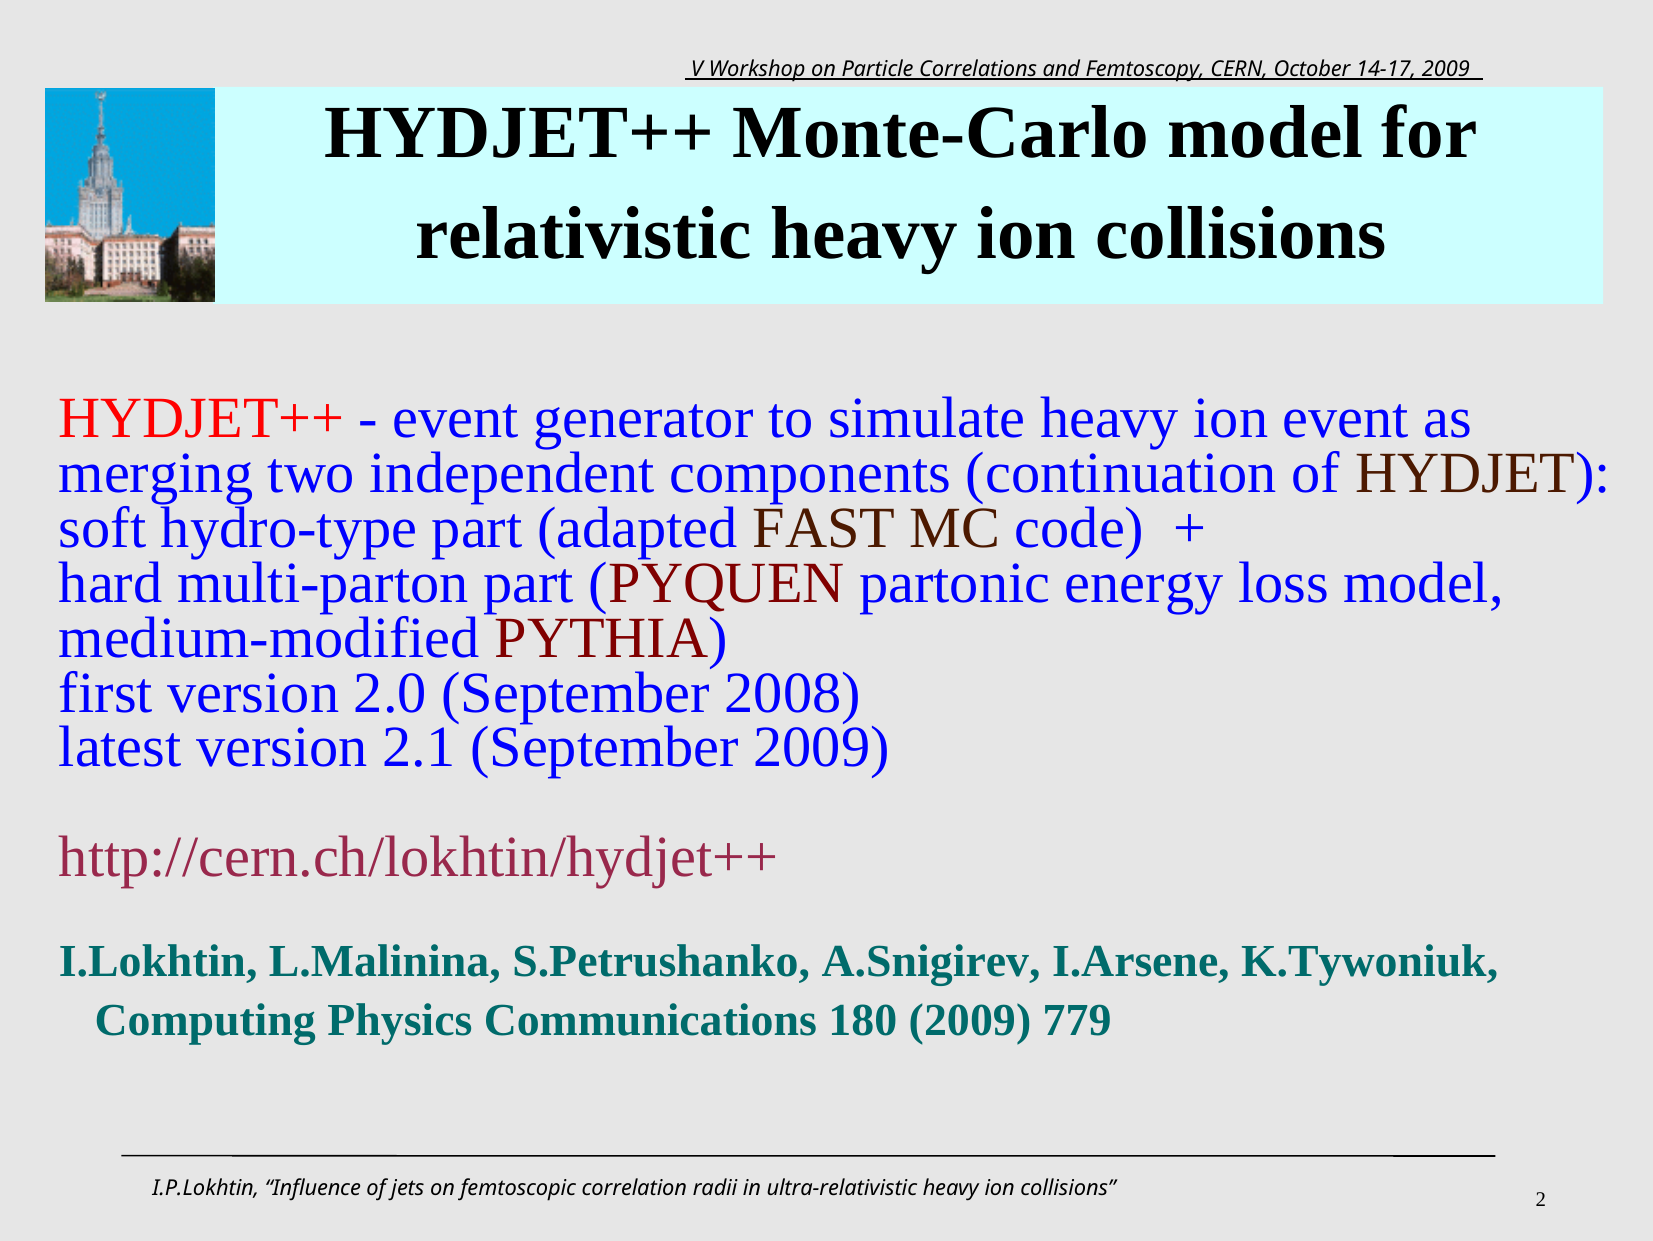

# HYDJET++ Monte-Carlo model for relativistic heavy ion collisions
HYDJET++ - event generator to simulate heavy ion event as
merging two independent components (continuation of HYDJET):
soft hydro-type part (adapted FAST MC code) +
hard multi-parton part (PYQUEN partonic energy loss model,
medium-modified PYTHIA)
first version 2.0 (September 2008)
latest version 2.1 (September 2009)
http://cern.ch/lokhtin/hydjet++
I.Lokhtin, L.Malinina, S.Petrushanko, A.Snigirev, I.Arsene, K.Tywoniuk, Computing Physics Communications 180 (2009) 779